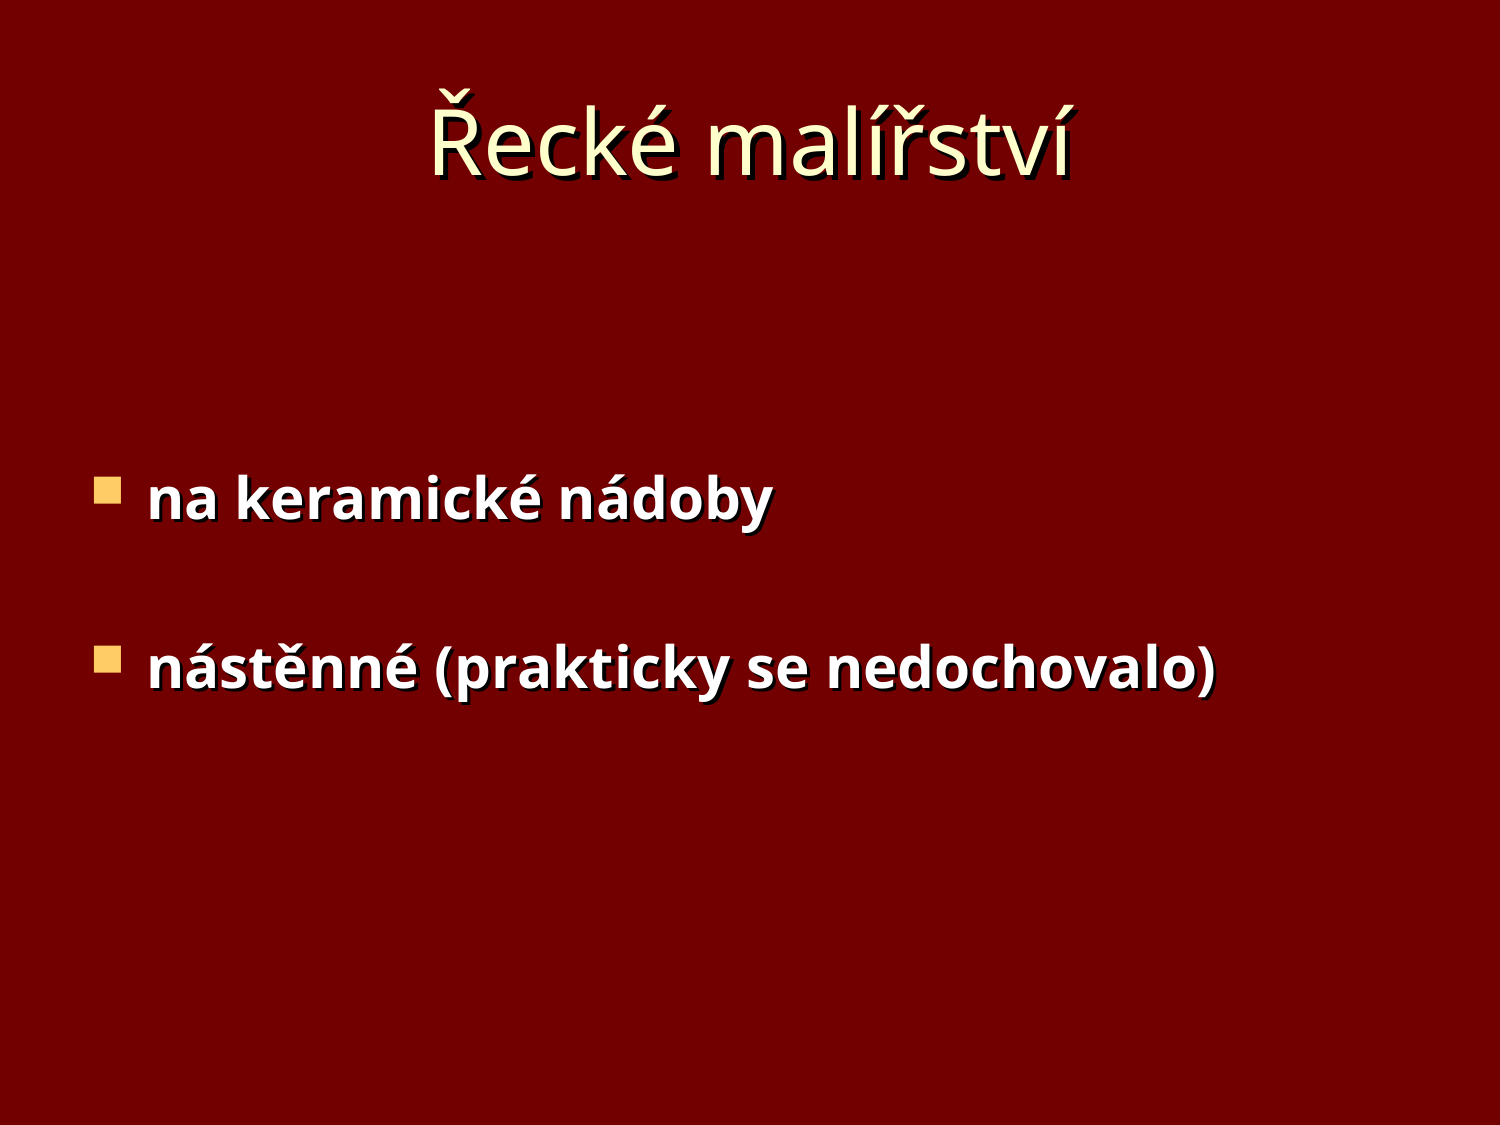

# Řecké malířství
na keramické nádoby
nástěnné (prakticky se nedochovalo)